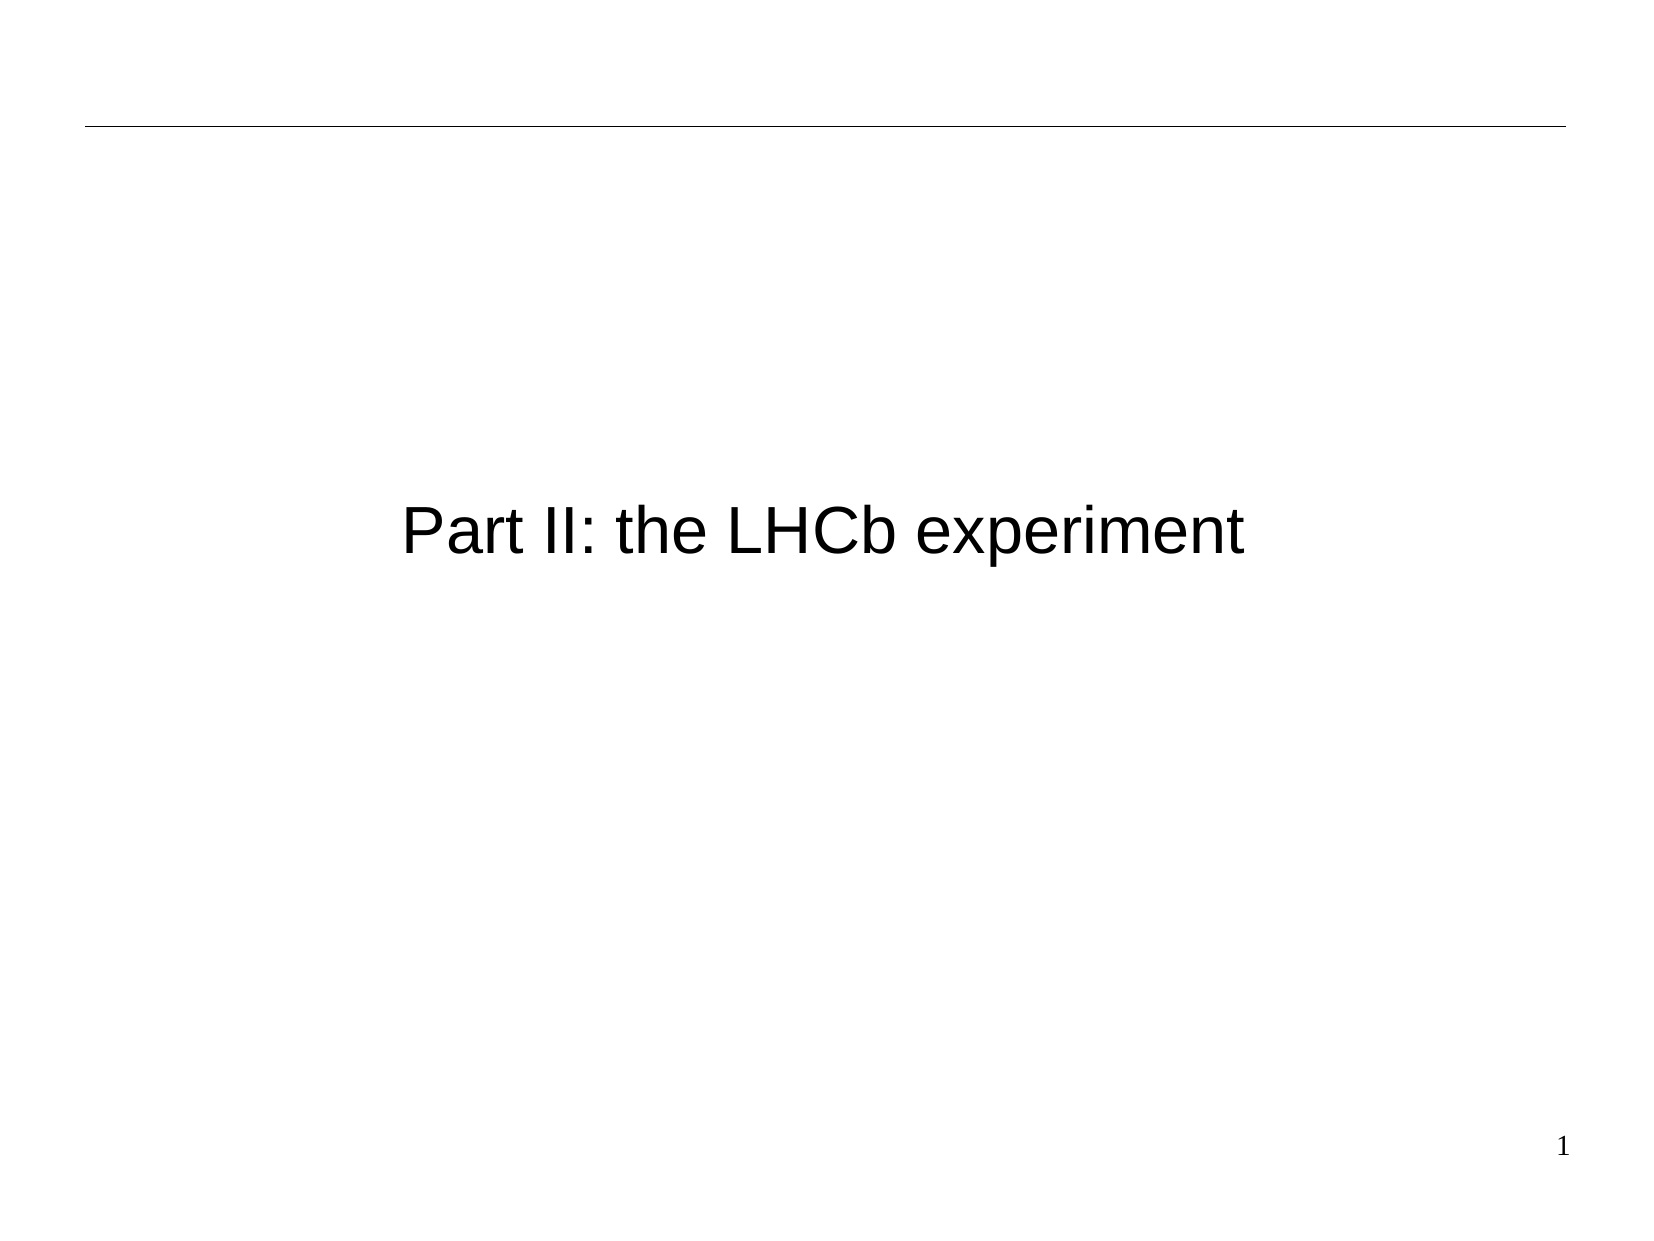

# Part II: the LHCb experiment
1